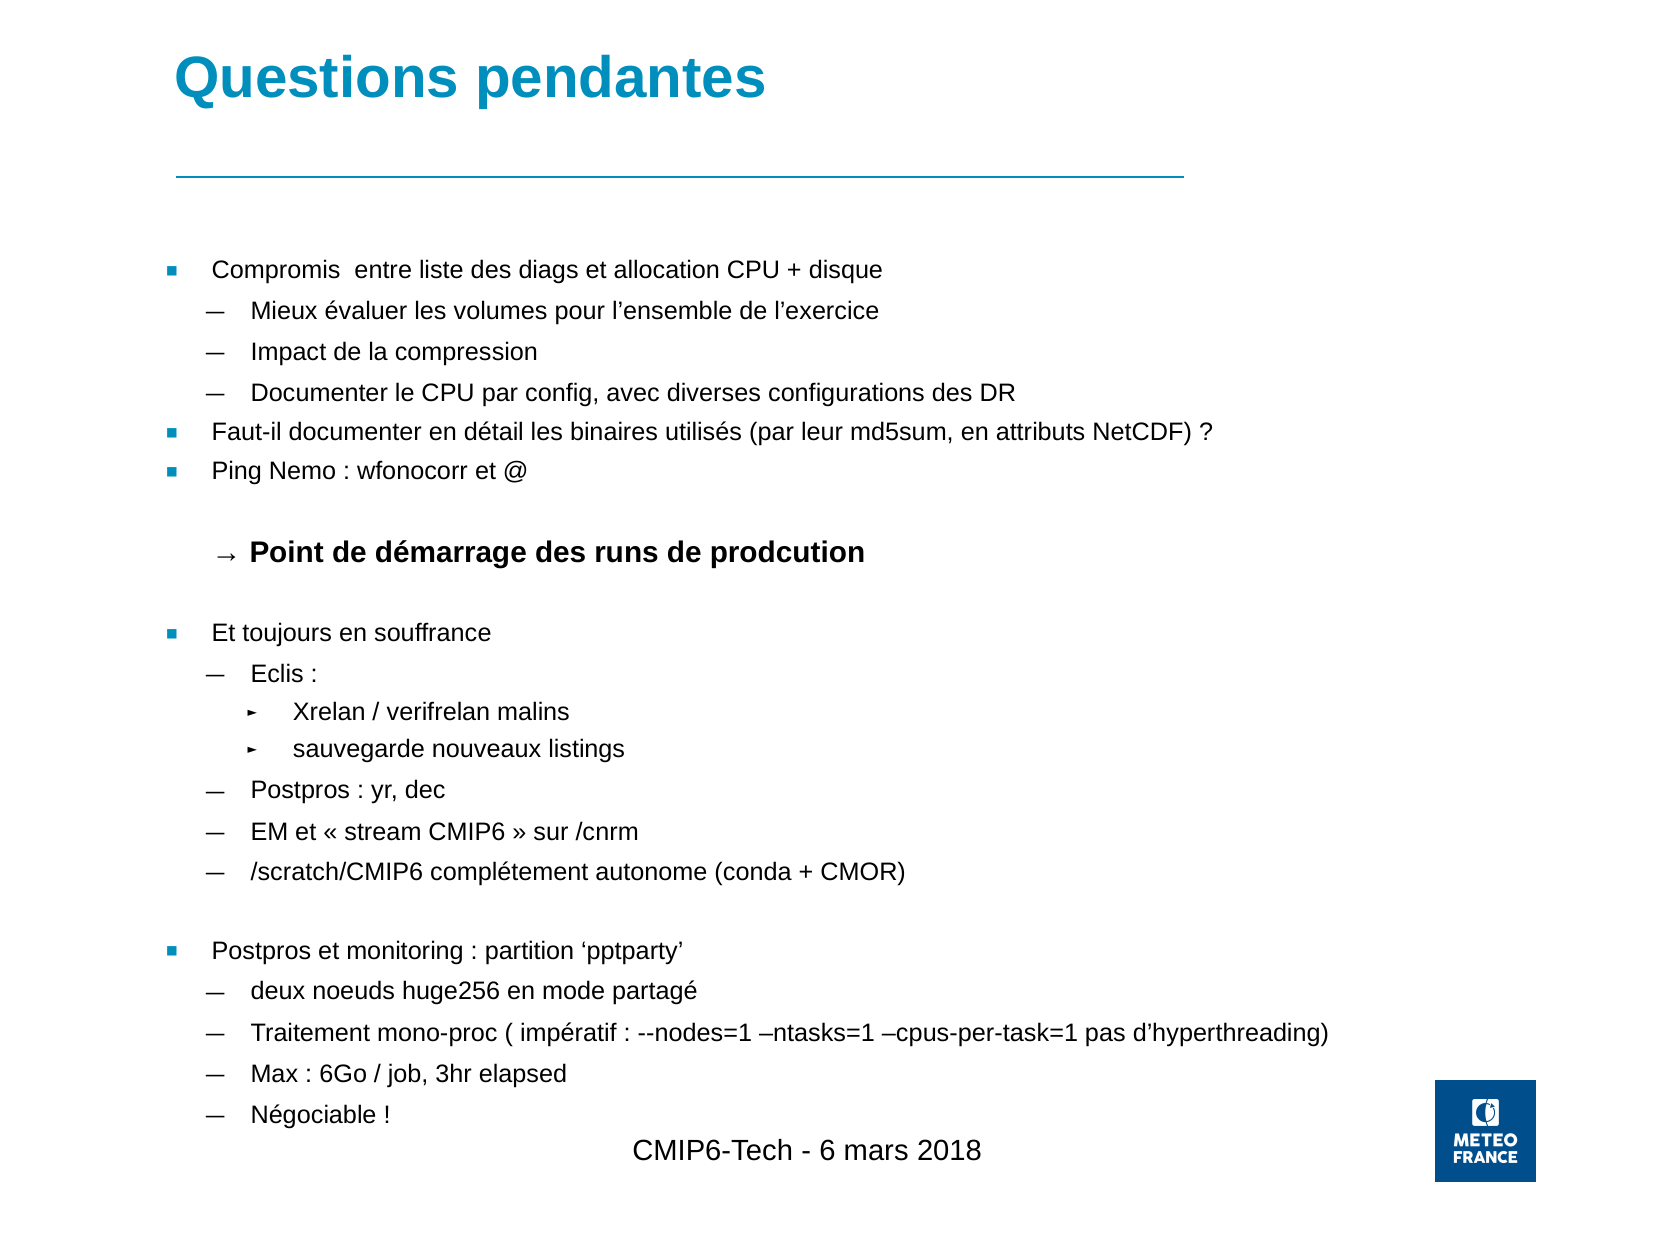

# Questions pendantes
Compromis entre liste des diags et allocation CPU + disque
Mieux évaluer les volumes pour l’ensemble de l’exercice
Impact de la compression
Documenter le CPU par config, avec diverses configurations des DR
Faut-il documenter en détail les binaires utilisés (par leur md5sum, en attributs NetCDF) ?
Ping Nemo : wfonocorr et @
→ Point de démarrage des runs de prodcution
Et toujours en souffrance
Eclis :
Xrelan / verifrelan malins
sauvegarde nouveaux listings
Postpros : yr, dec
EM et « stream CMIP6 » sur /cnrm
/scratch/CMIP6 complétement autonome (conda + CMOR)
Postpros et monitoring : partition ‘pptparty’
deux noeuds huge256 en mode partagé
Traitement mono-proc ( impératif : --nodes=1 –ntasks=1 –cpus-per-task=1 pas d’hyperthreading)
Max : 6Go / job, 3hr elapsed
Négociable !
CMIP6-Tech - 6 mars 2018